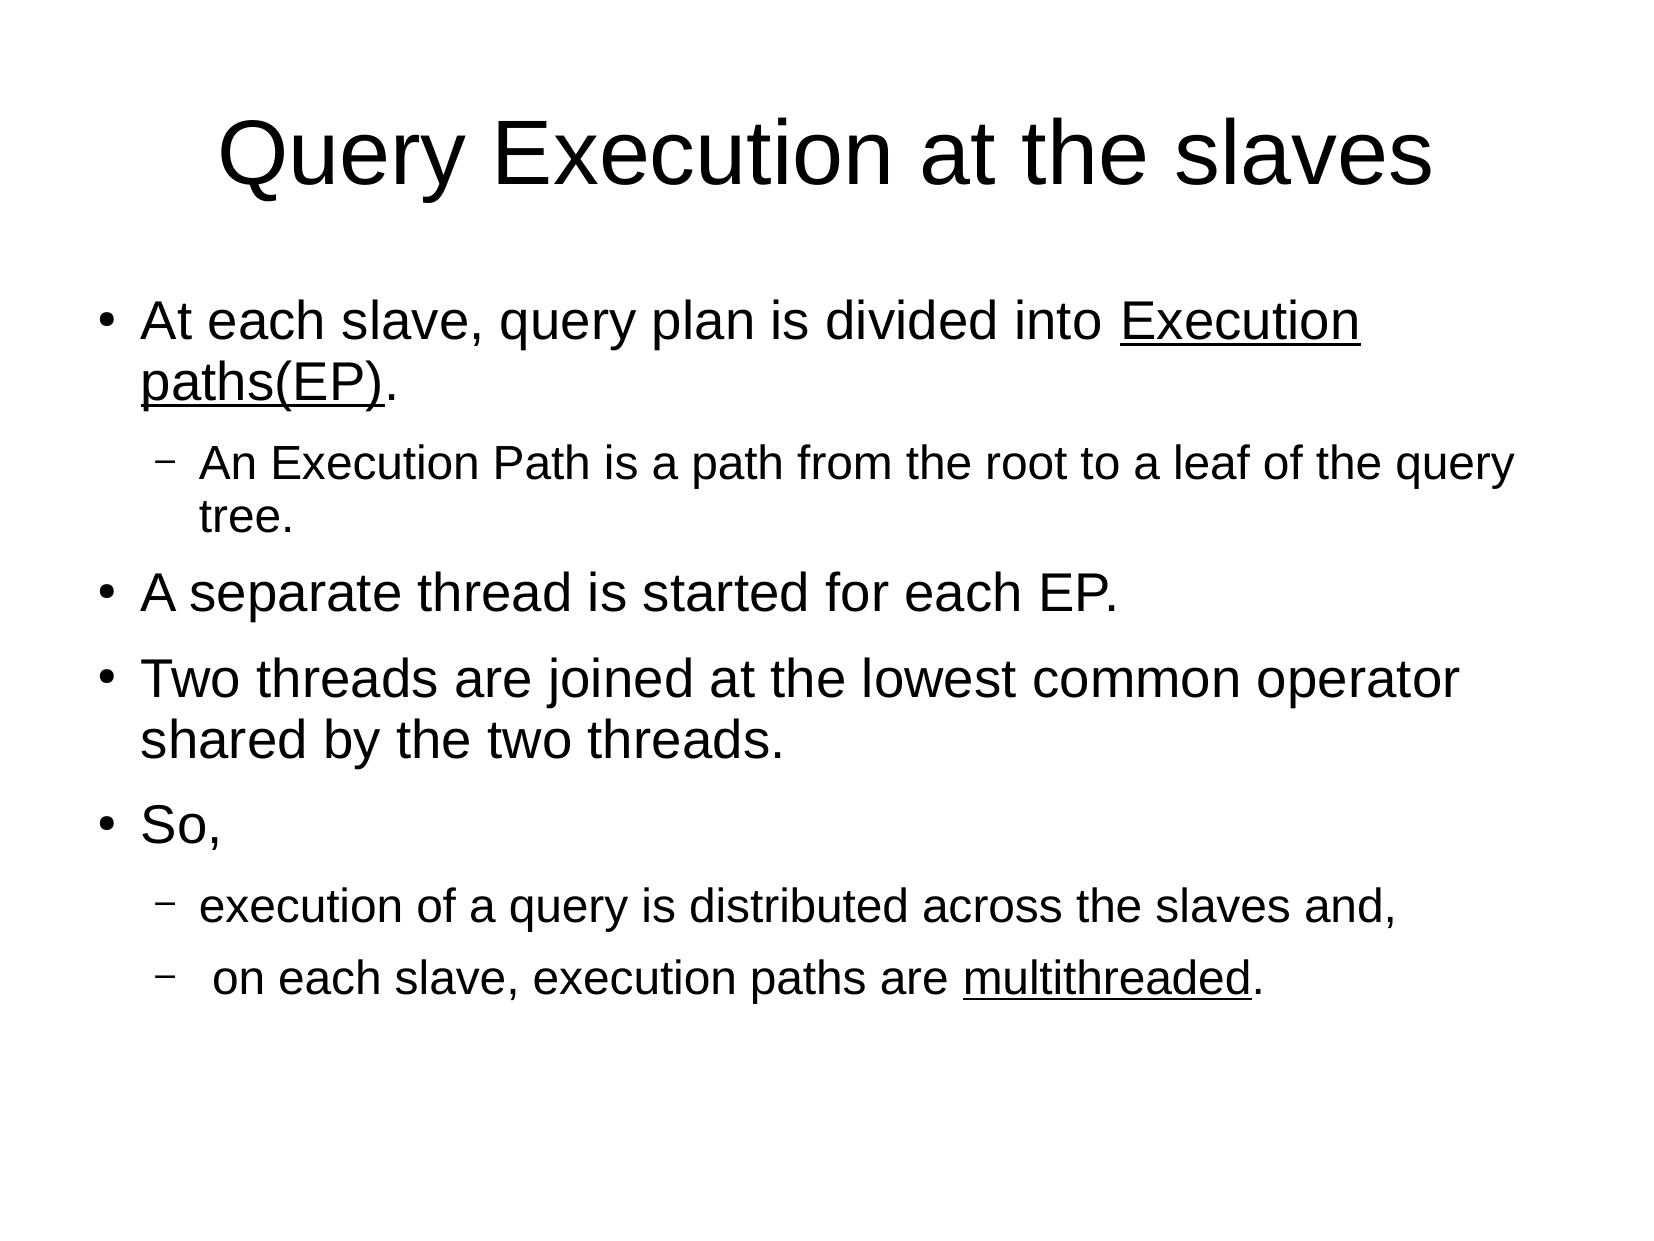

# Query Execution at the slaves
At each slave, query plan is divided into Execution paths(EP).
An Execution Path is a path from the root to a leaf of the query tree.
A separate thread is started for each EP.
Two threads are joined at the lowest common operator shared by the two threads.
So,
execution of a query is distributed across the slaves and,
 on each slave, execution paths are multithreaded.